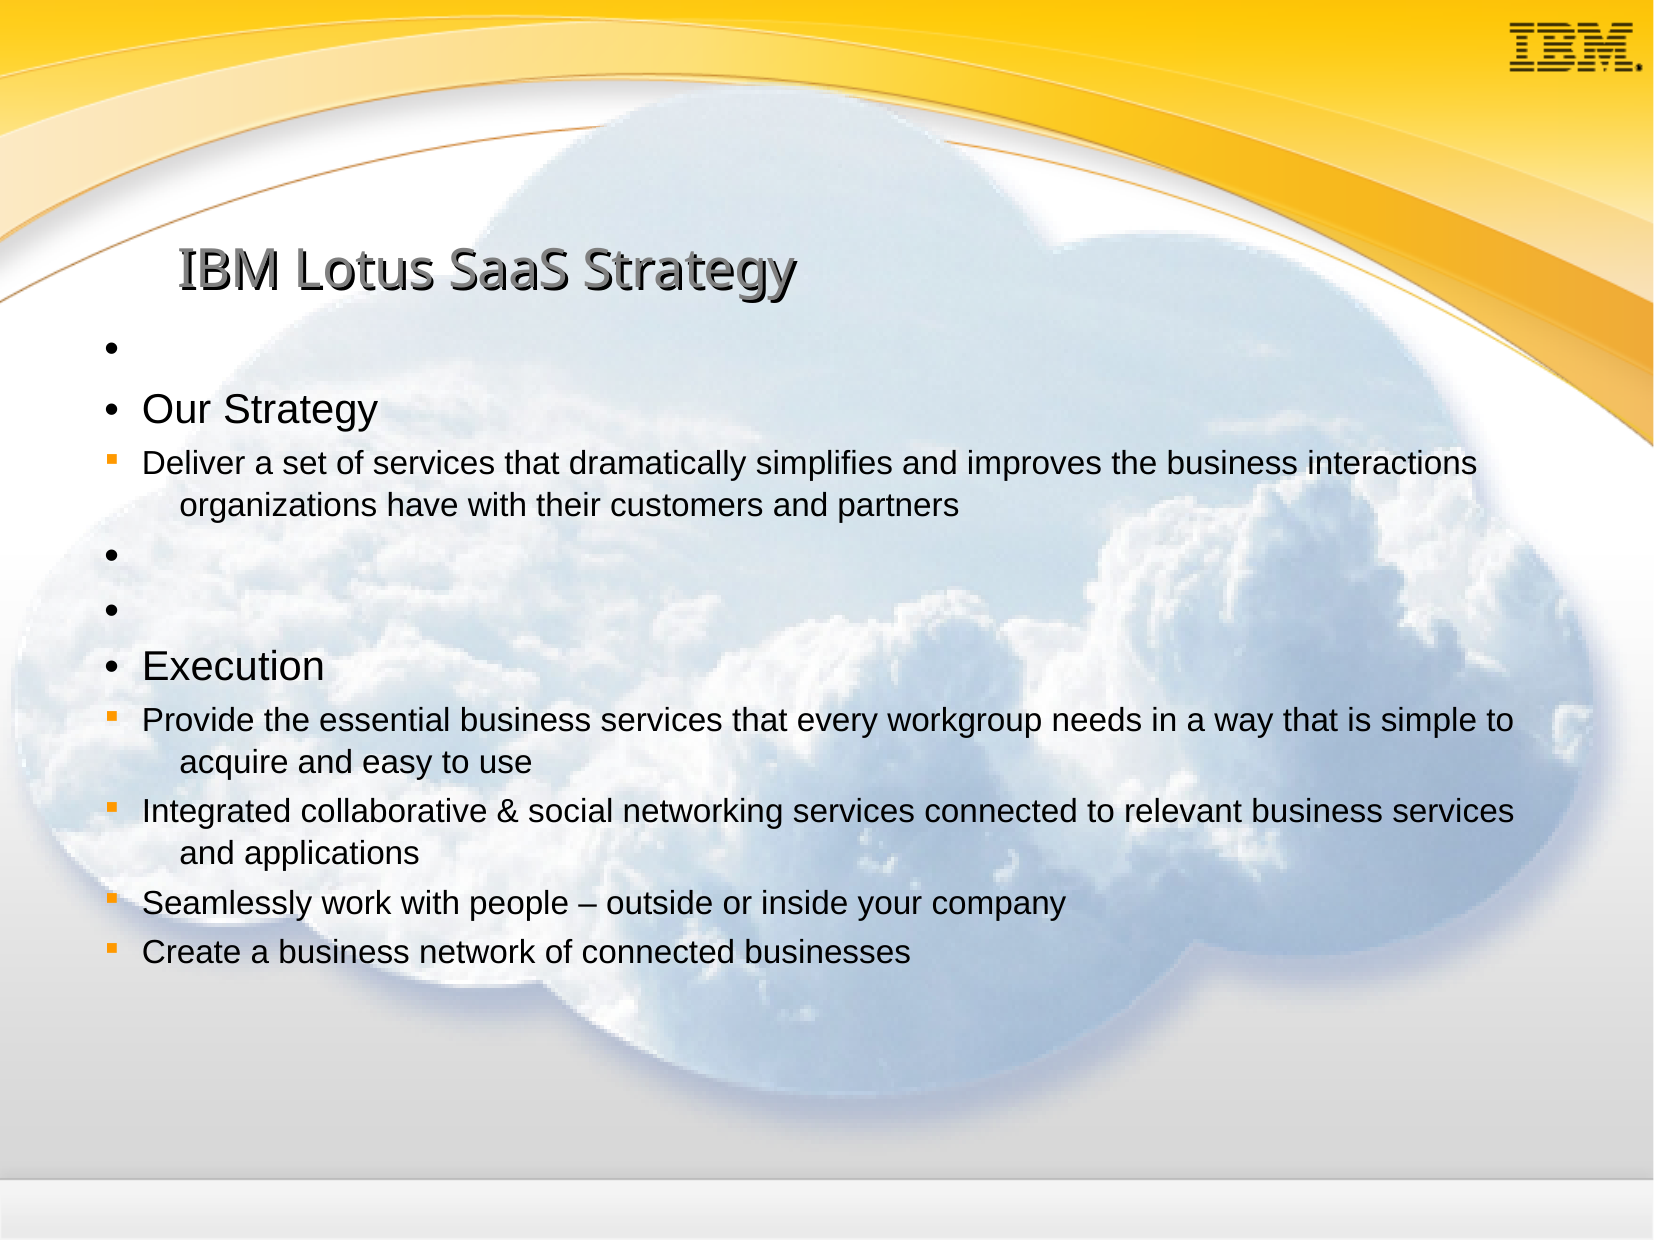

IBM Lotus SaaS Strategy
Our Strategy
Deliver a set of services that dramatically simplifies and improves the business interactions organizations have with their customers and partners
Execution
Provide the essential business services that every workgroup needs in a way that is simple to acquire and easy to use
Integrated collaborative & social networking services connected to relevant business services and applications
Seamlessly work with people – outside or inside your company
Create a business network of connected businesses